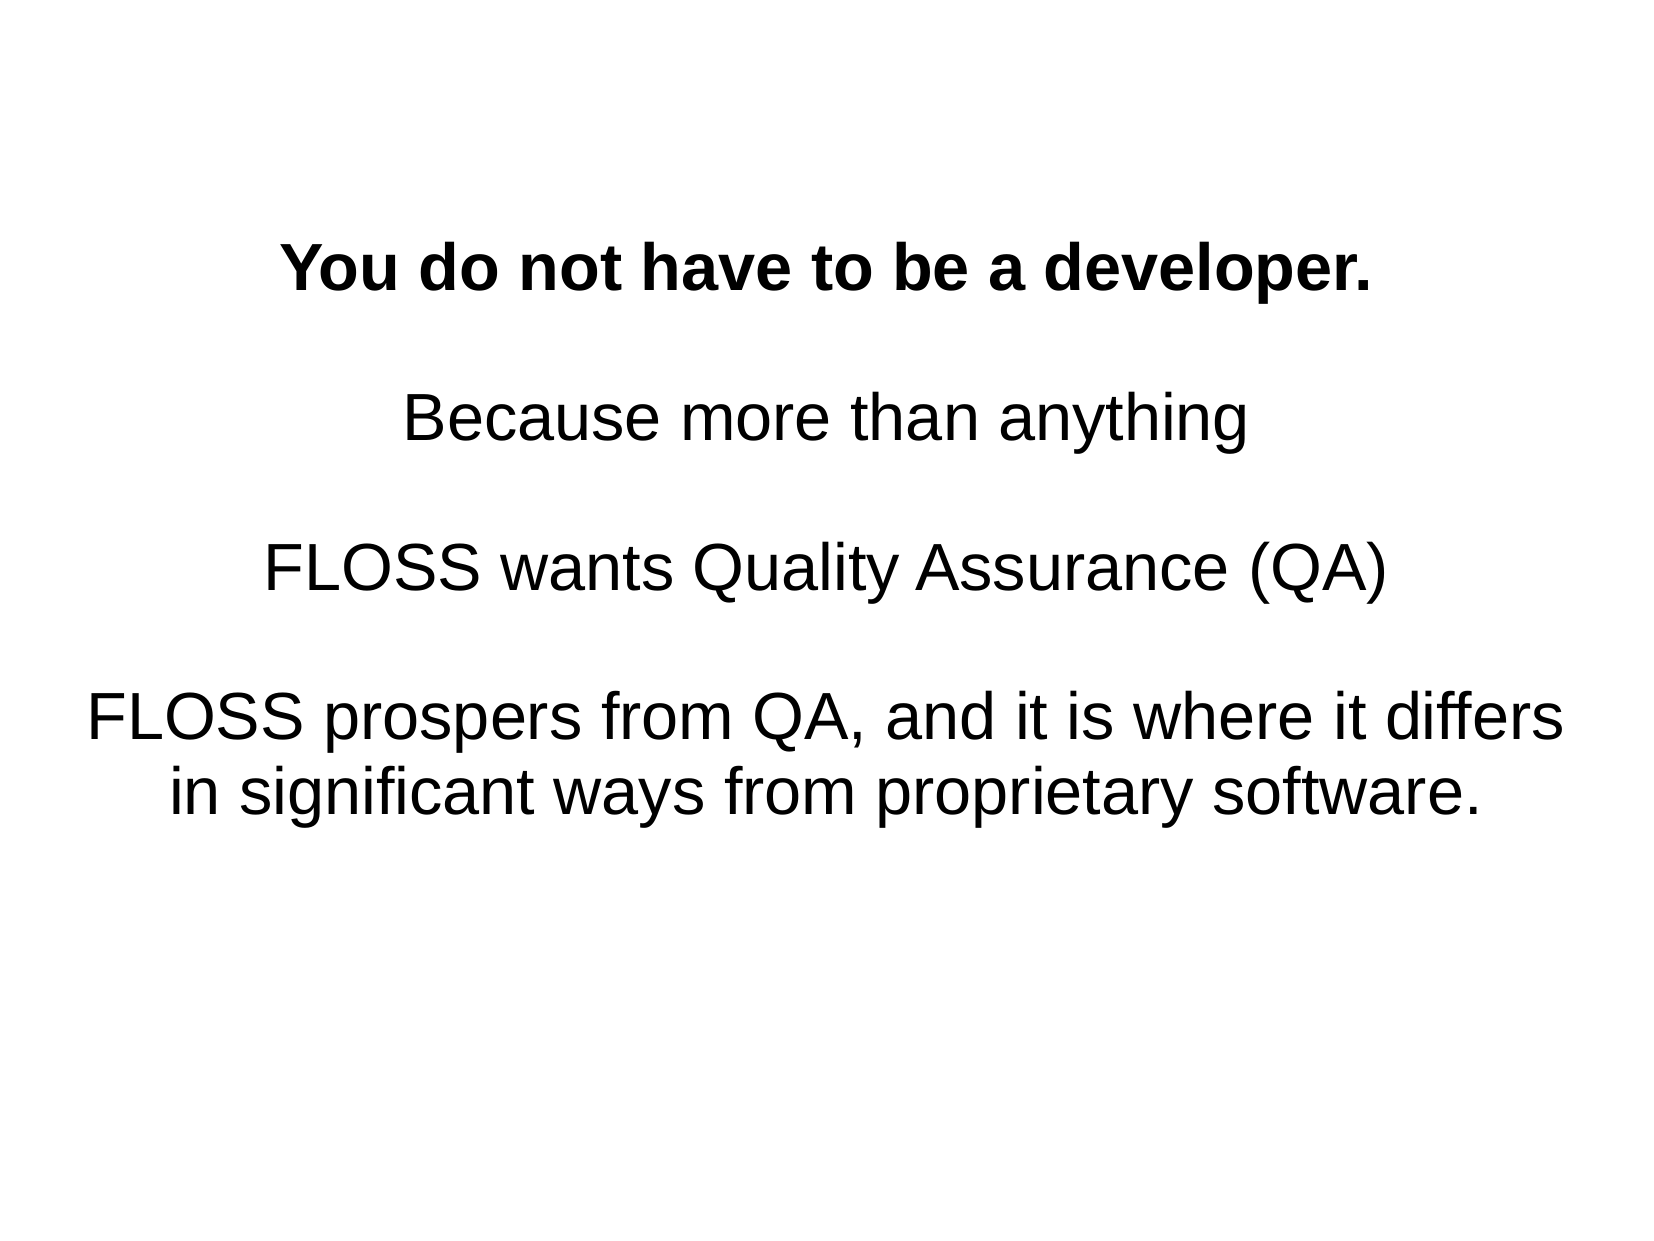

# You do not have to be a developer.
Because more than anything
FLOSS wants Quality Assurance (QA)
FLOSS prospers from QA, and it is where it differs in significant ways from proprietary software.